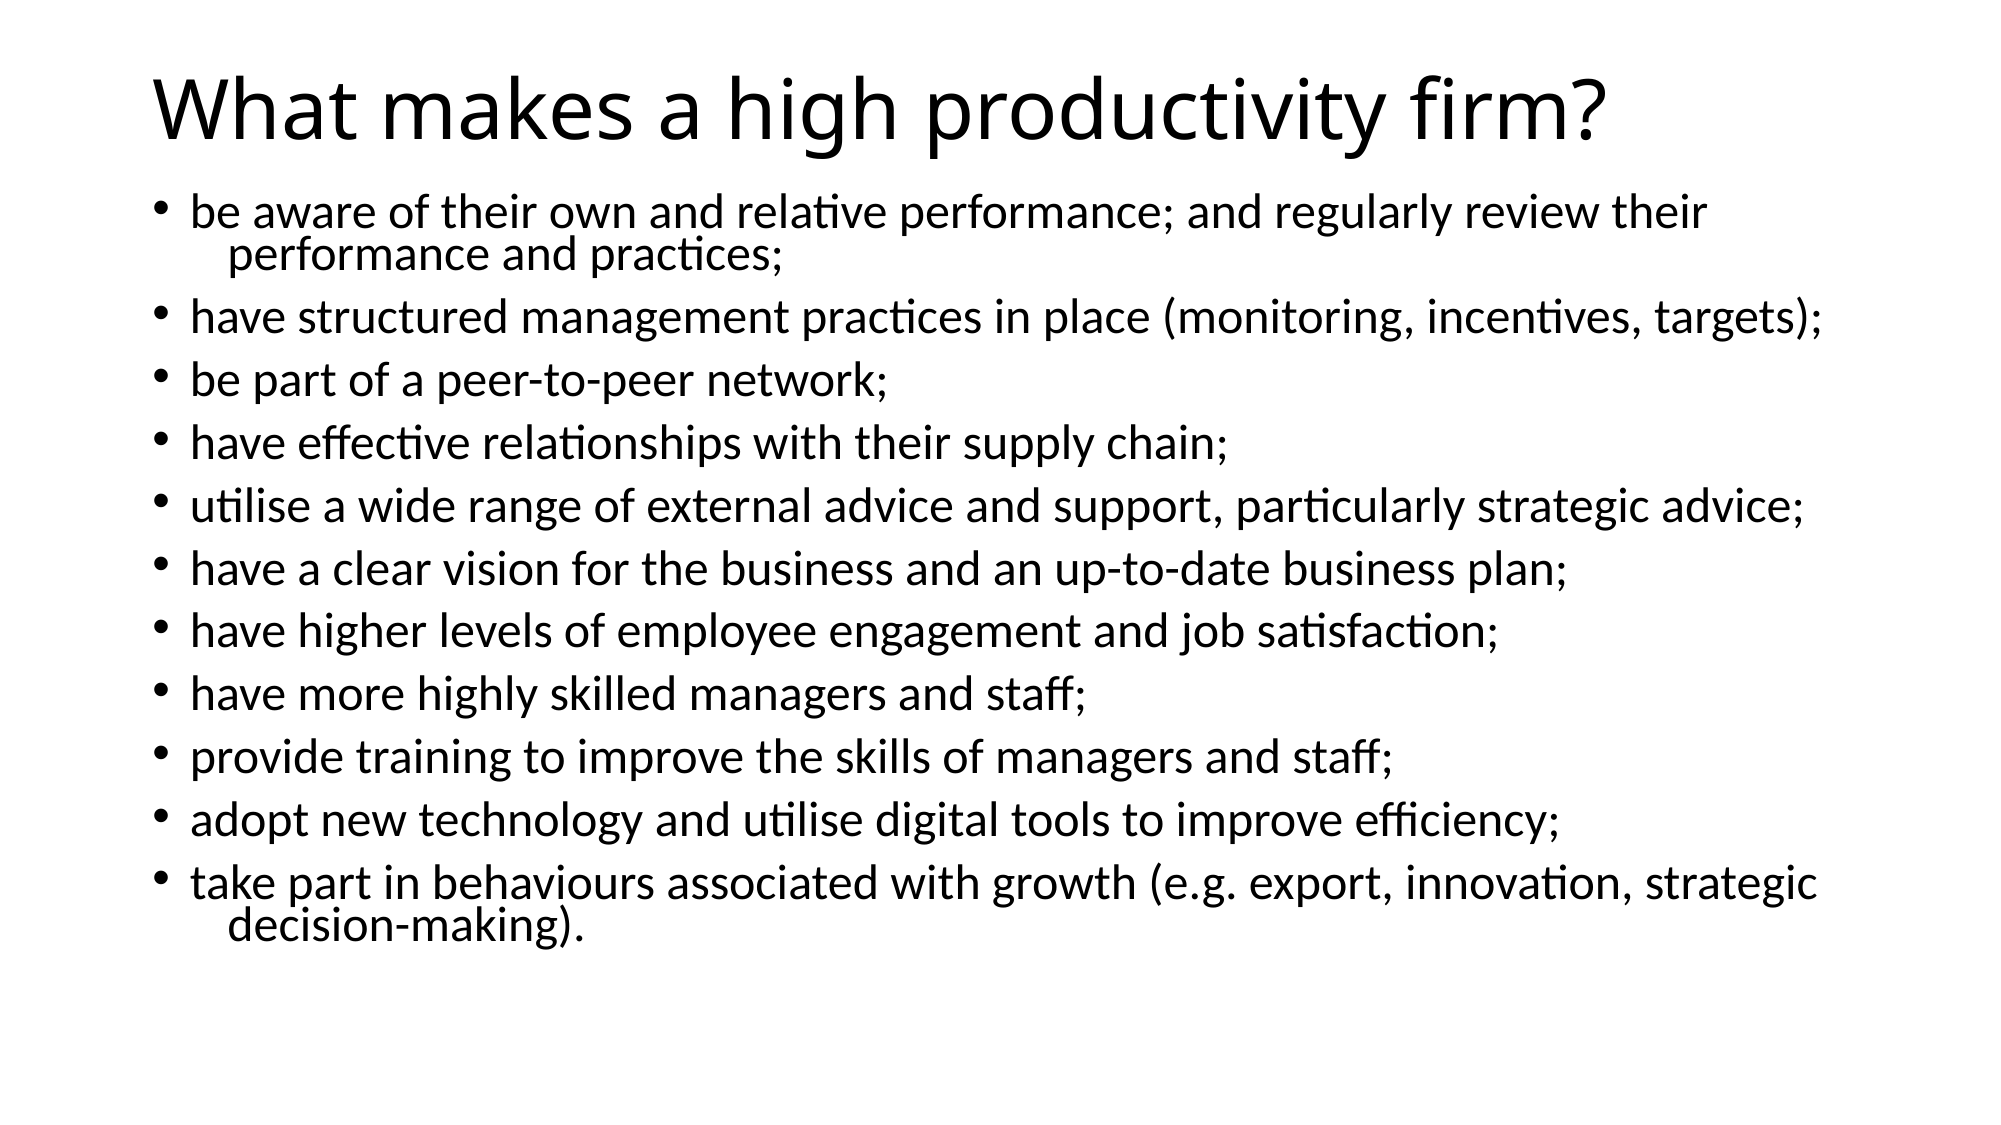

# What makes a high productivity firm?
be aware of their own and relative performance; and regularly review their performance and practices;
have structured management practices in place (monitoring, incentives, targets);
be part of a peer-to-peer network;
have effective relationships with their supply chain;
utilise a wide range of external advice and support, particularly strategic advice;
have a clear vision for the business and an up-to-date business plan;
have higher levels of employee engagement and job satisfaction;
have more highly skilled managers and staff;
provide training to improve the skills of managers and staff;
adopt new technology and utilise digital tools to improve efficiency;
take part in behaviours associated with growth (e.g. export, innovation, strategic decision-making).